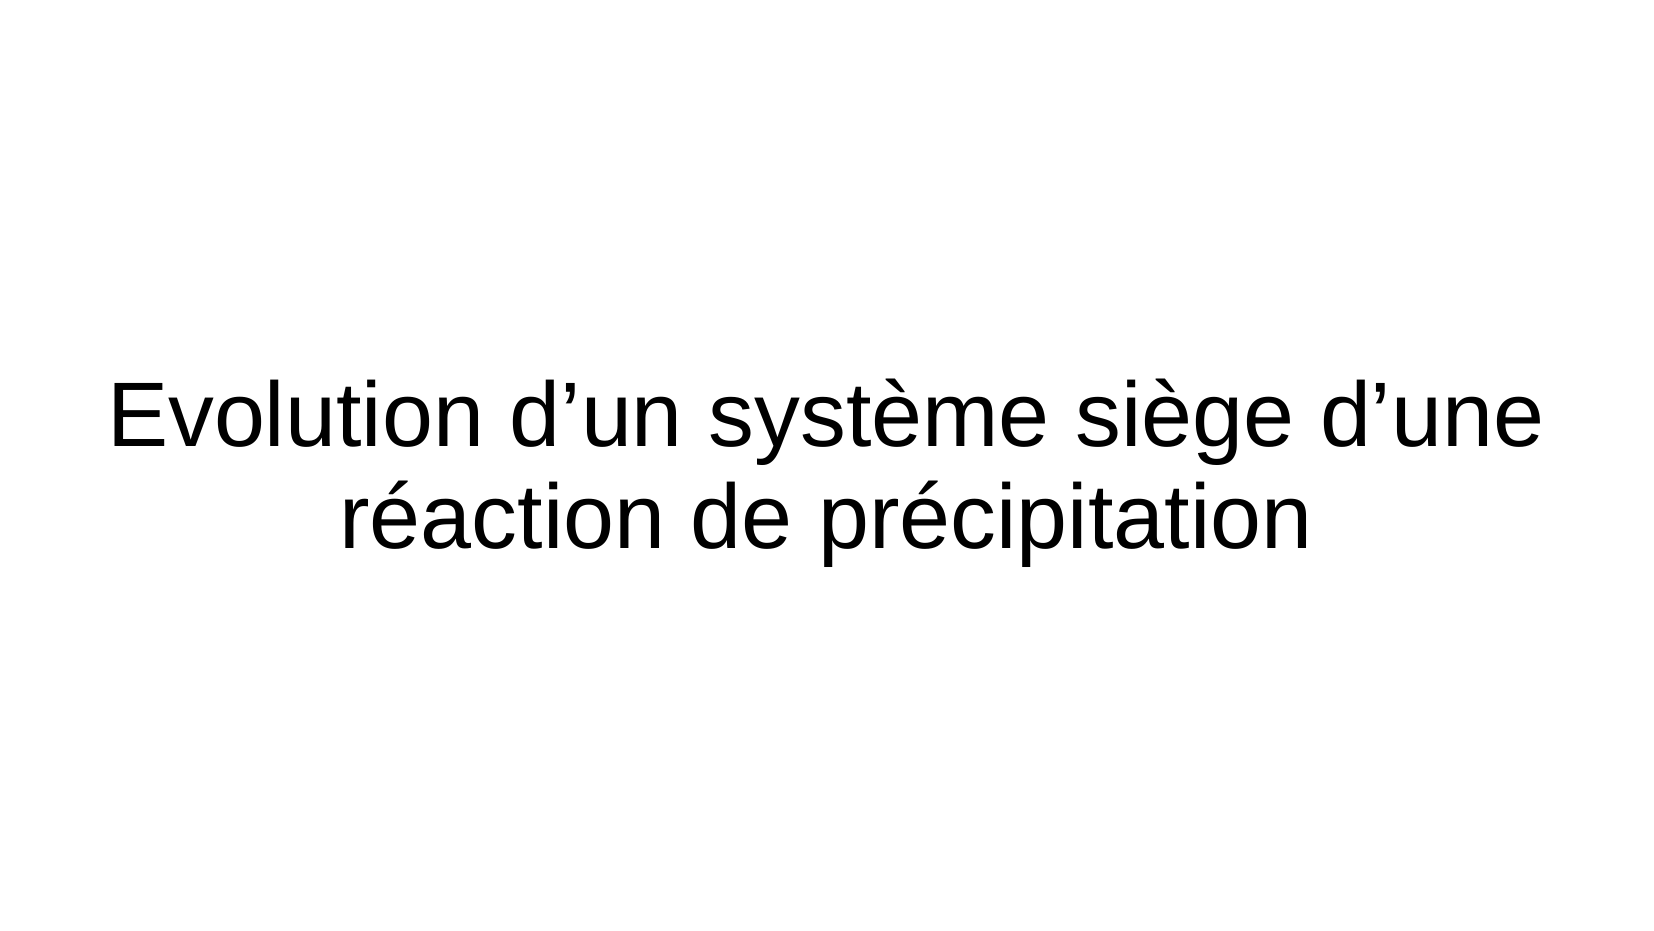

# Evolution d’un système siège d’une réaction de précipitation